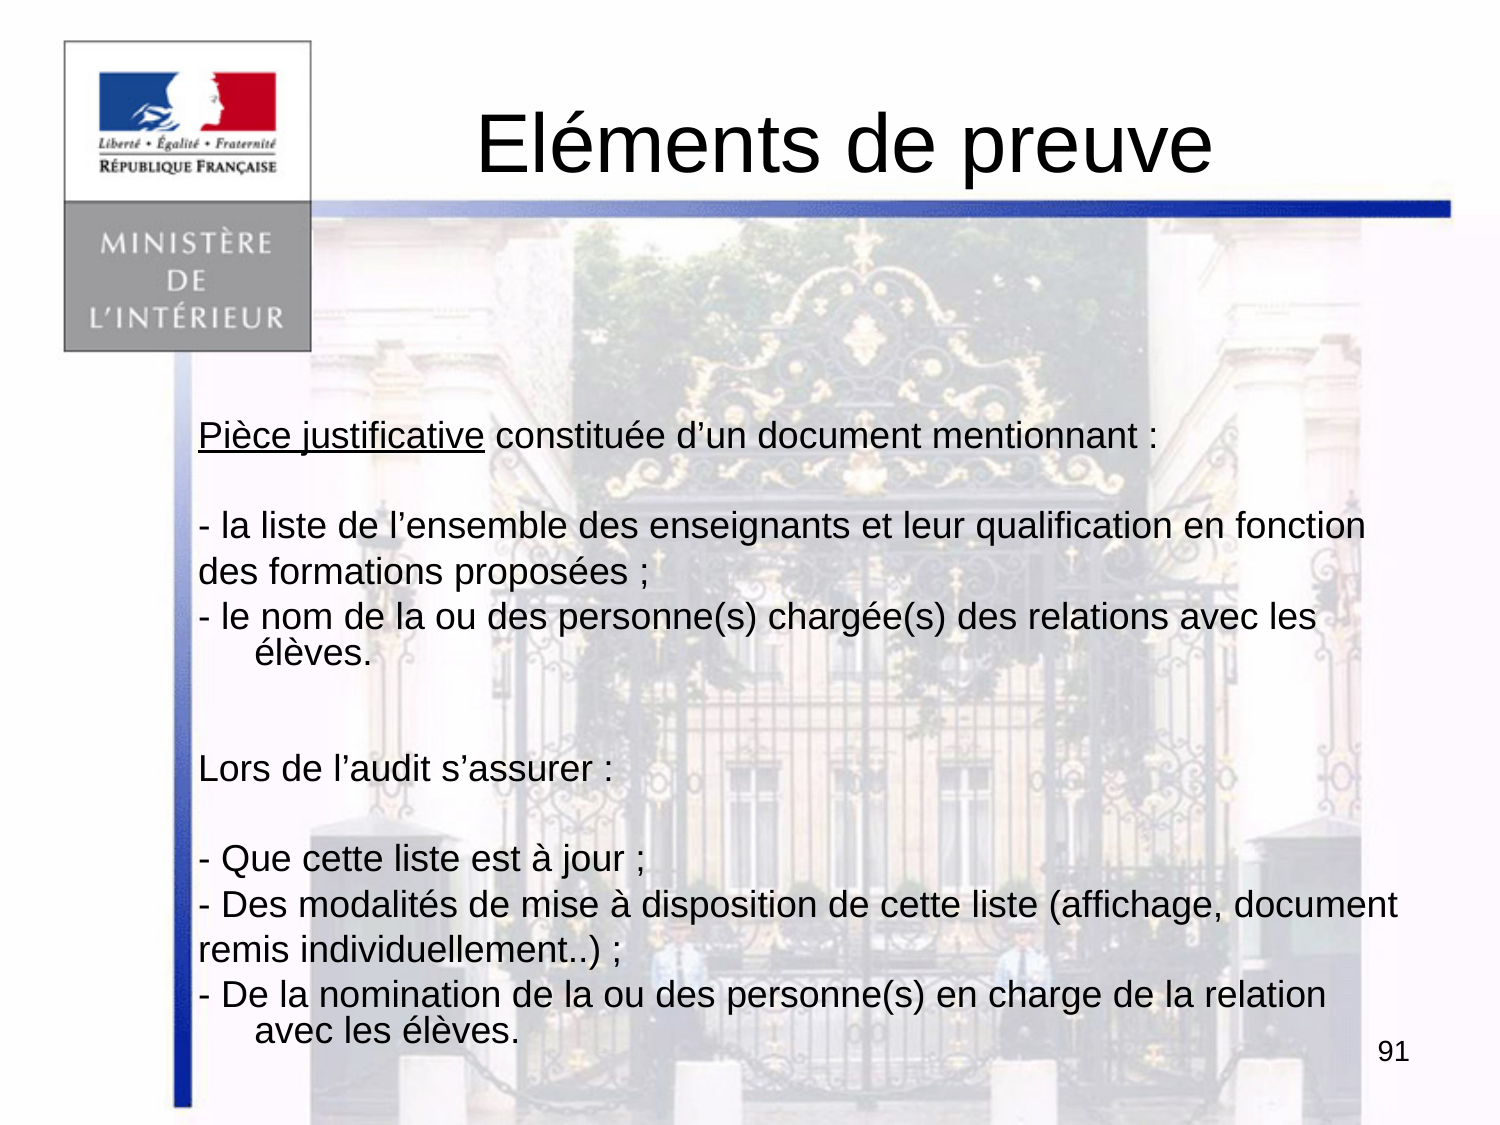

# Eléments de preuve
Pièce justificative constituée d’un document mentionnant :
- la liste de l’ensemble des enseignants et leur qualification en fonction
des formations proposées ;
- le nom de la ou des personne(s) chargée(s) des relations avec les élèves.
Lors de l’audit s’assurer :
- Que cette liste est à jour ;
- Des modalités de mise à disposition de cette liste (affichage, document
remis individuellement..) ;
- De la nomination de la ou des personne(s) en charge de la relation avec les élèves.